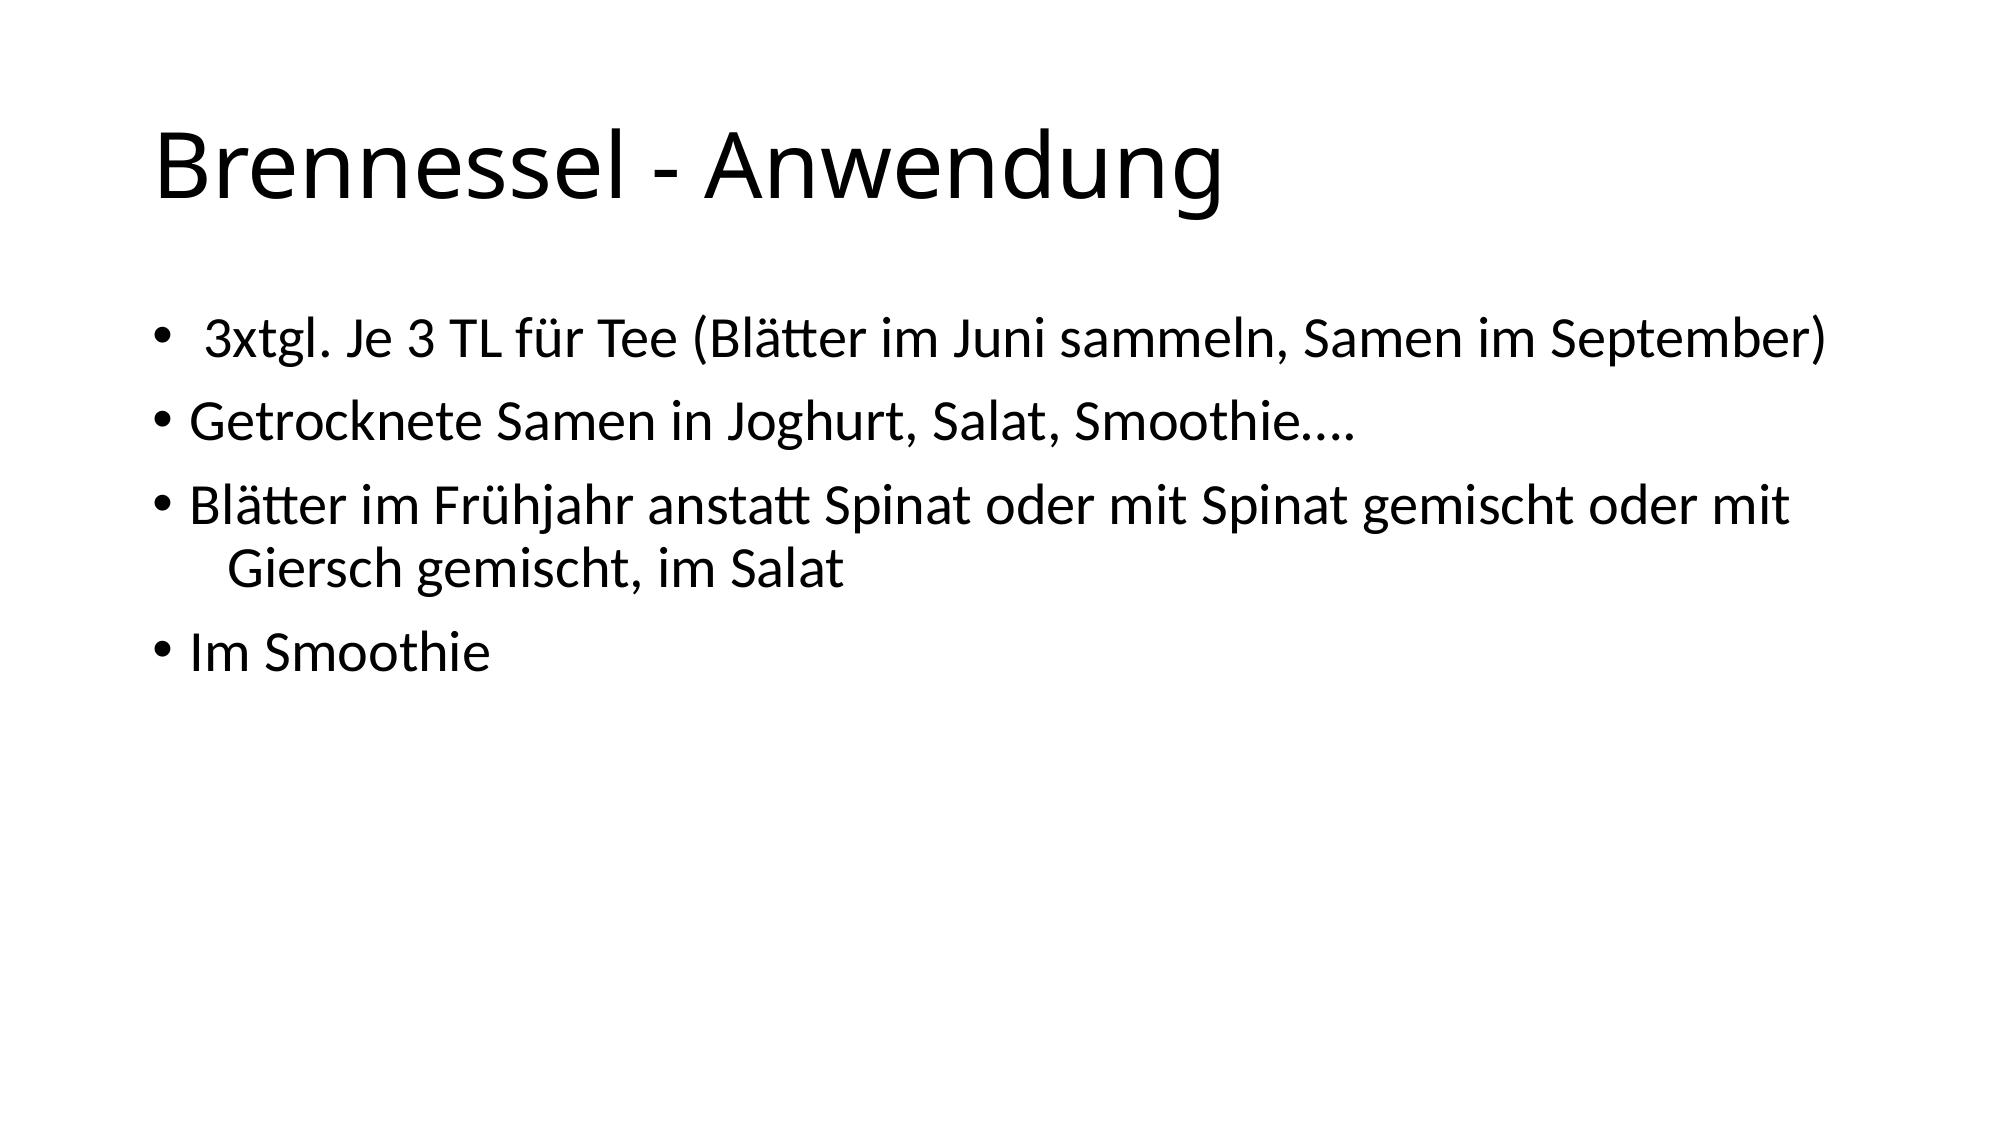

# Brennessel - Anwendung
 3xtgl. Je 3 TL für Tee (Blätter im Juni sammeln, Samen im September)
Getrocknete Samen in Joghurt, Salat, Smoothie….
Blätter im Frühjahr anstatt Spinat oder mit Spinat gemischt oder mit Giersch gemischt, im Salat
Im Smoothie